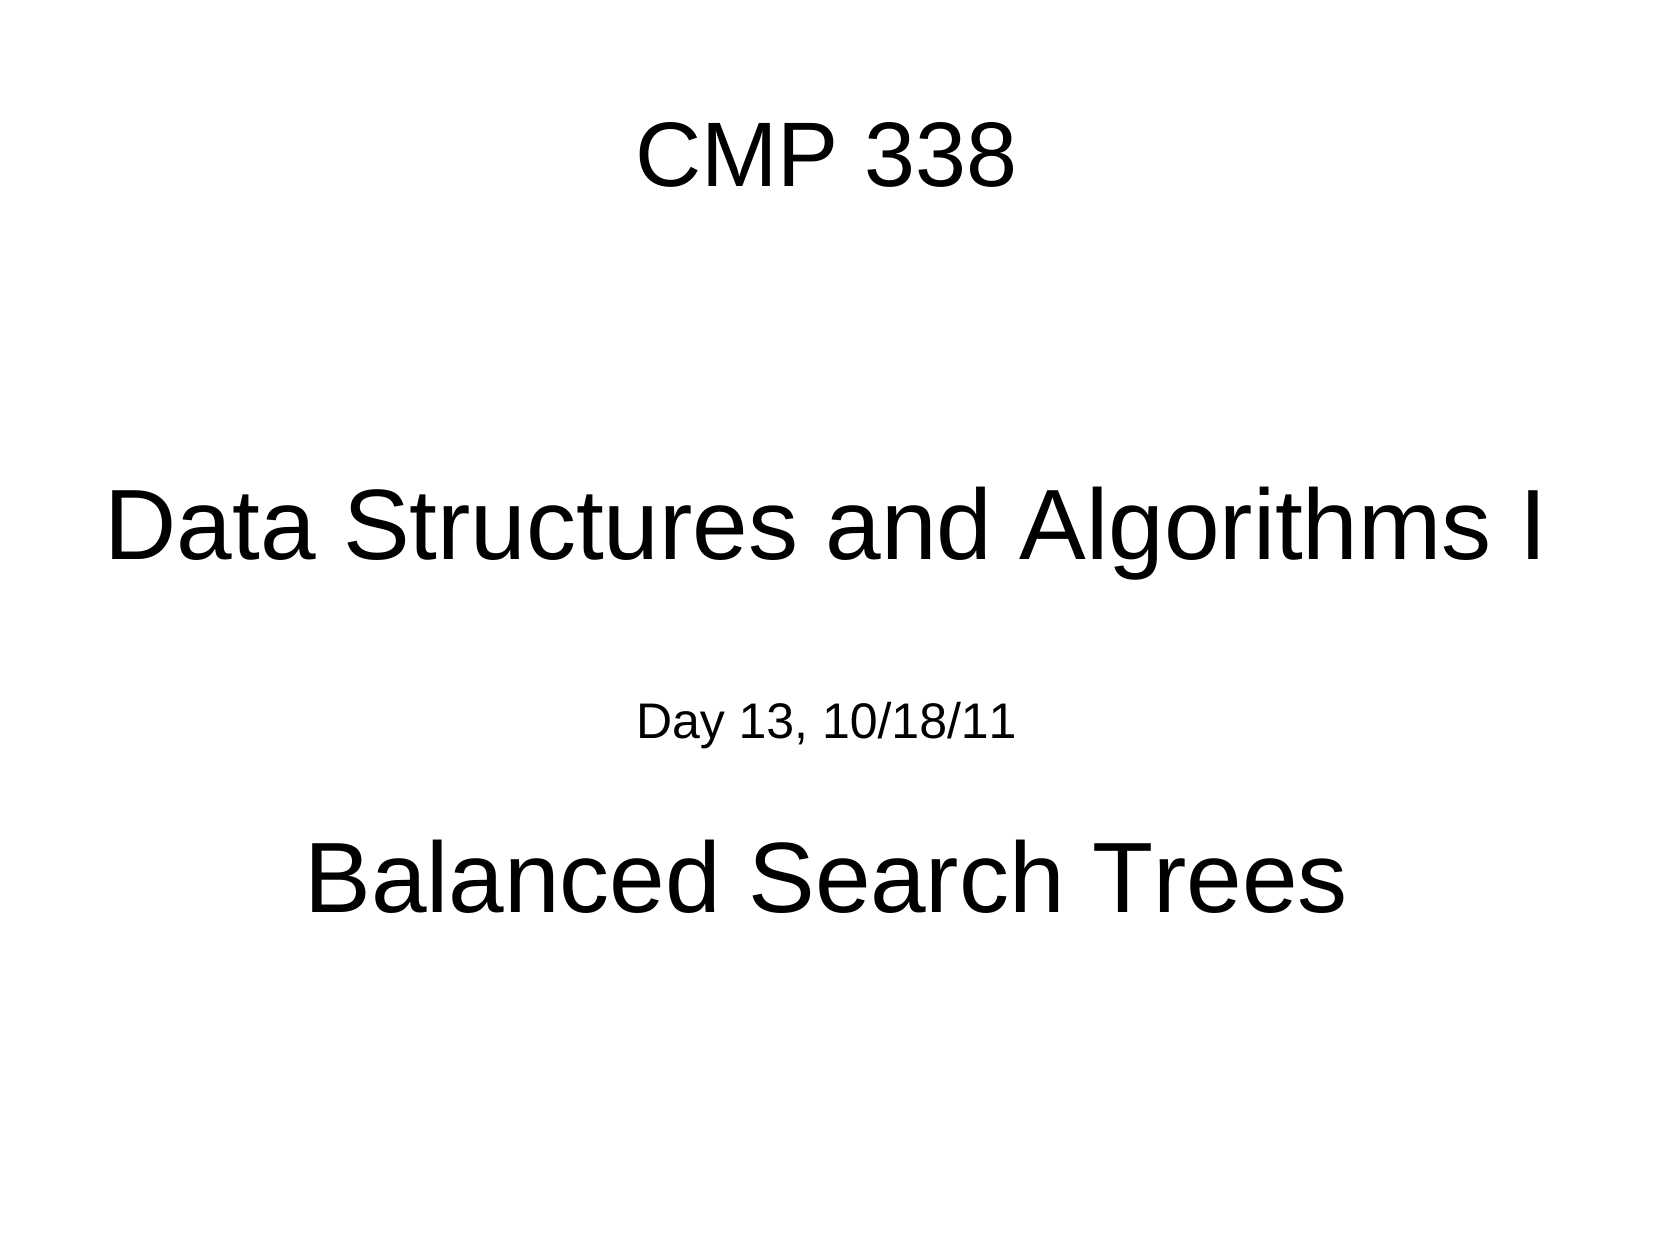

# CMP 338
Data Structures and Algorithms I
Day 13, 10/18/11
Balanced Search Trees